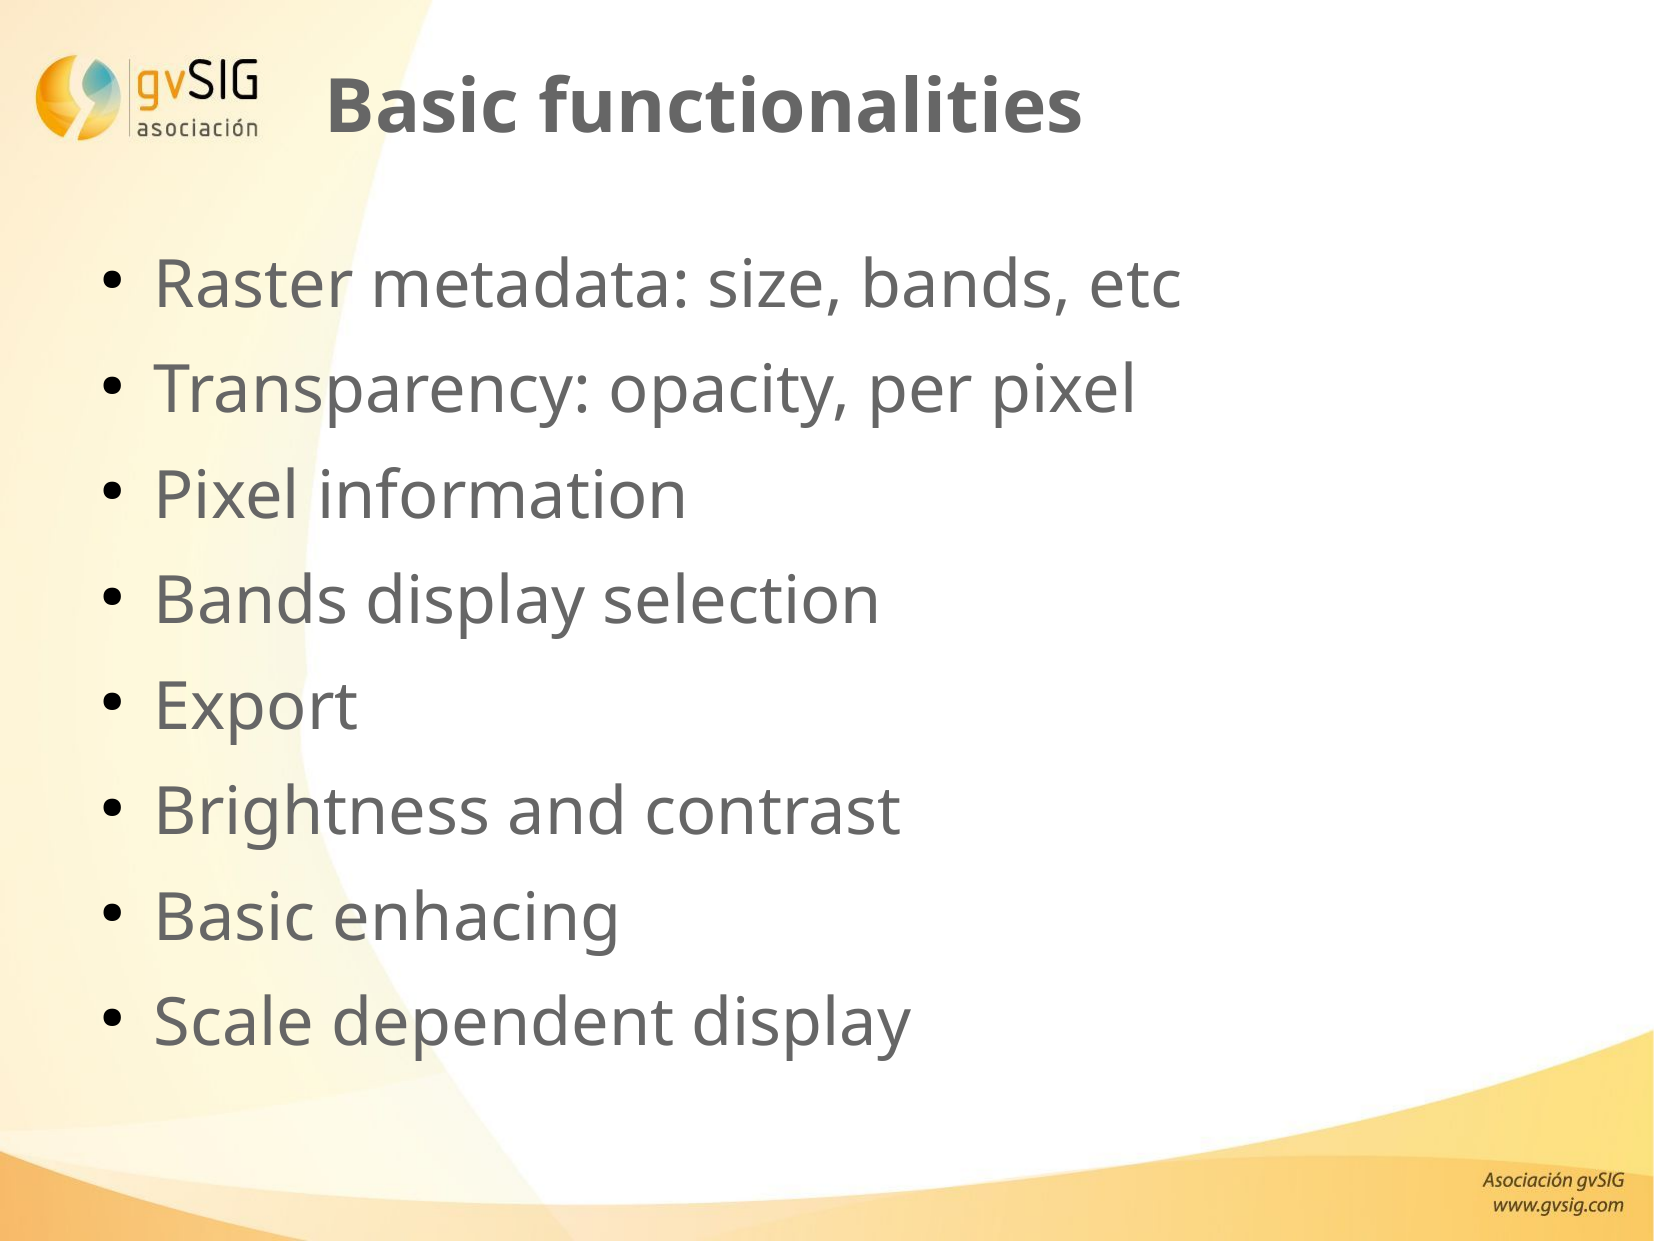

# Basic functionalities
Raster metadata: size, bands, etc
Transparency: opacity, per pixel
Pixel information
Bands display selection
Export
Brightness and contrast
Basic enhacing
Scale dependent display